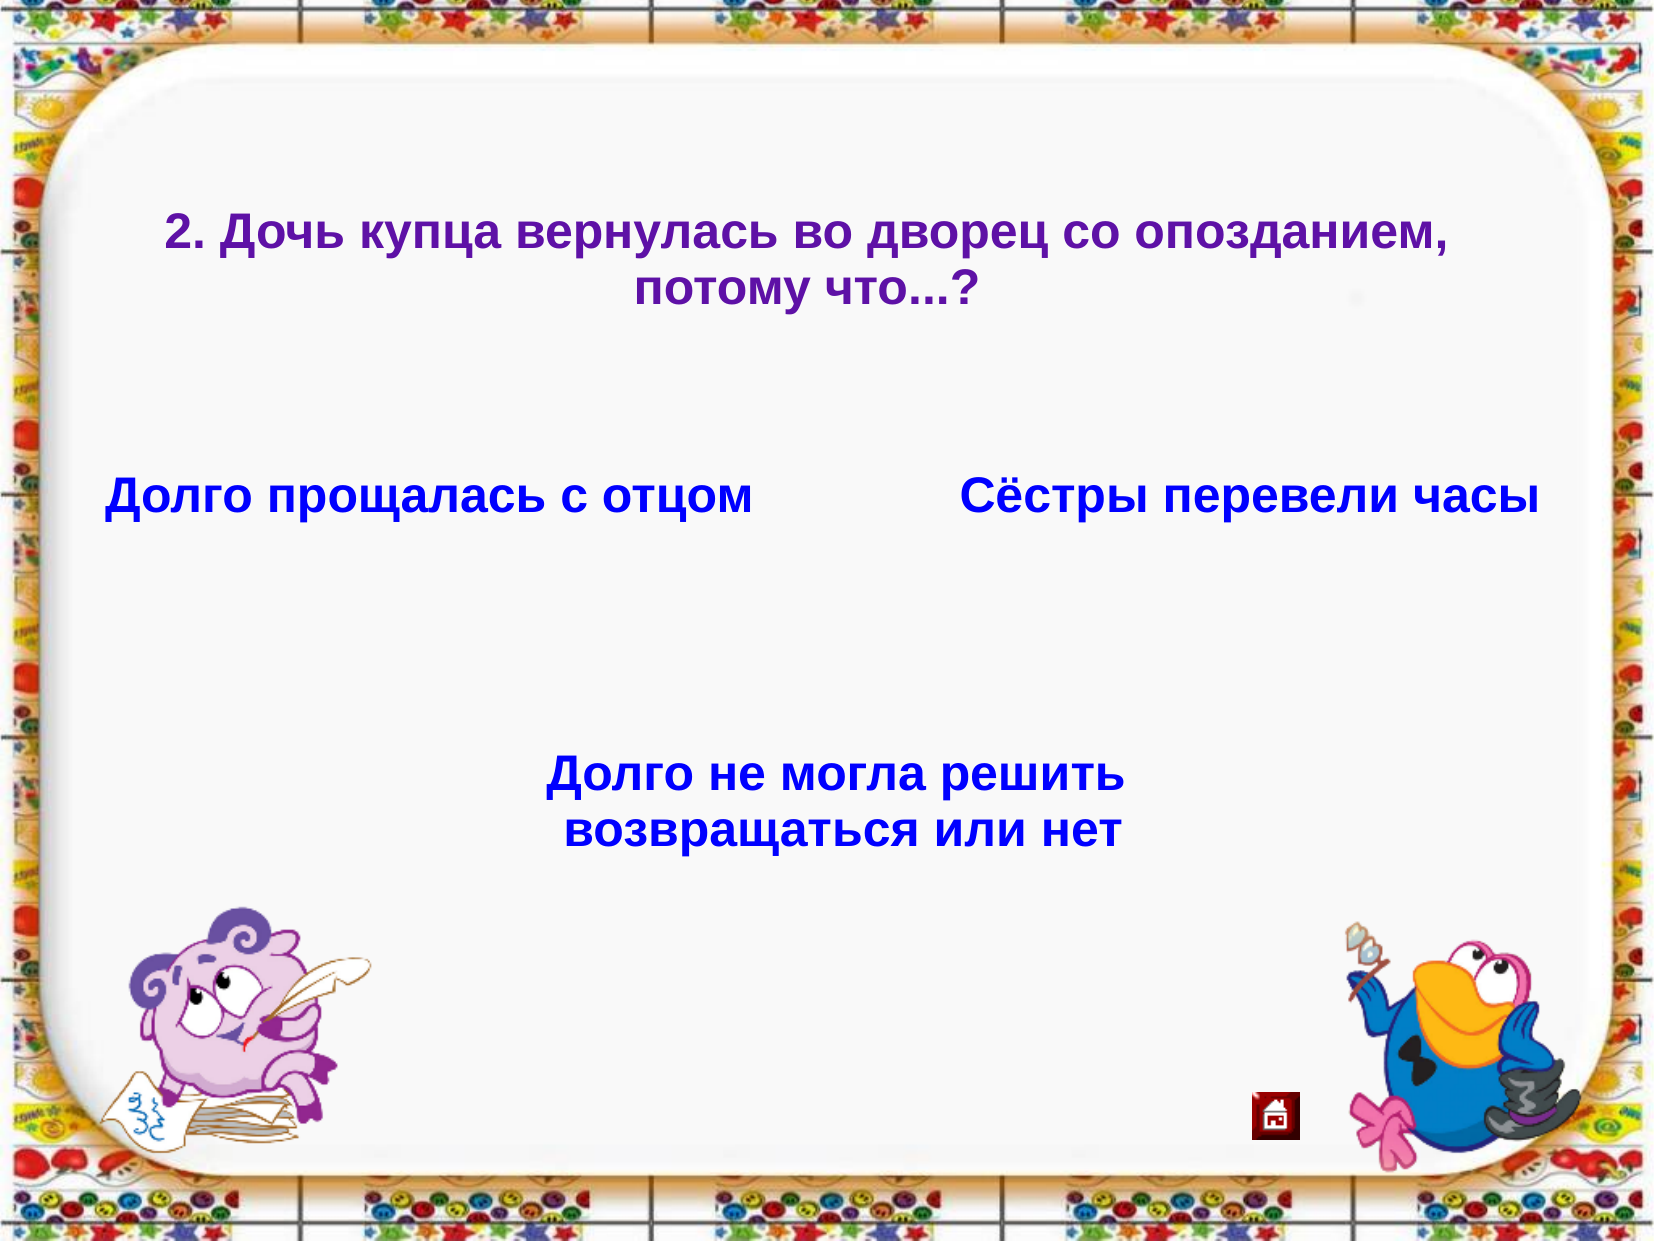

2. Дочь купца вернулась во дворец со опозданием,
потому что...?
Долго прощалась с отцом
Сёстры перевели часы
Долго не могла решить
возвращаться или нет